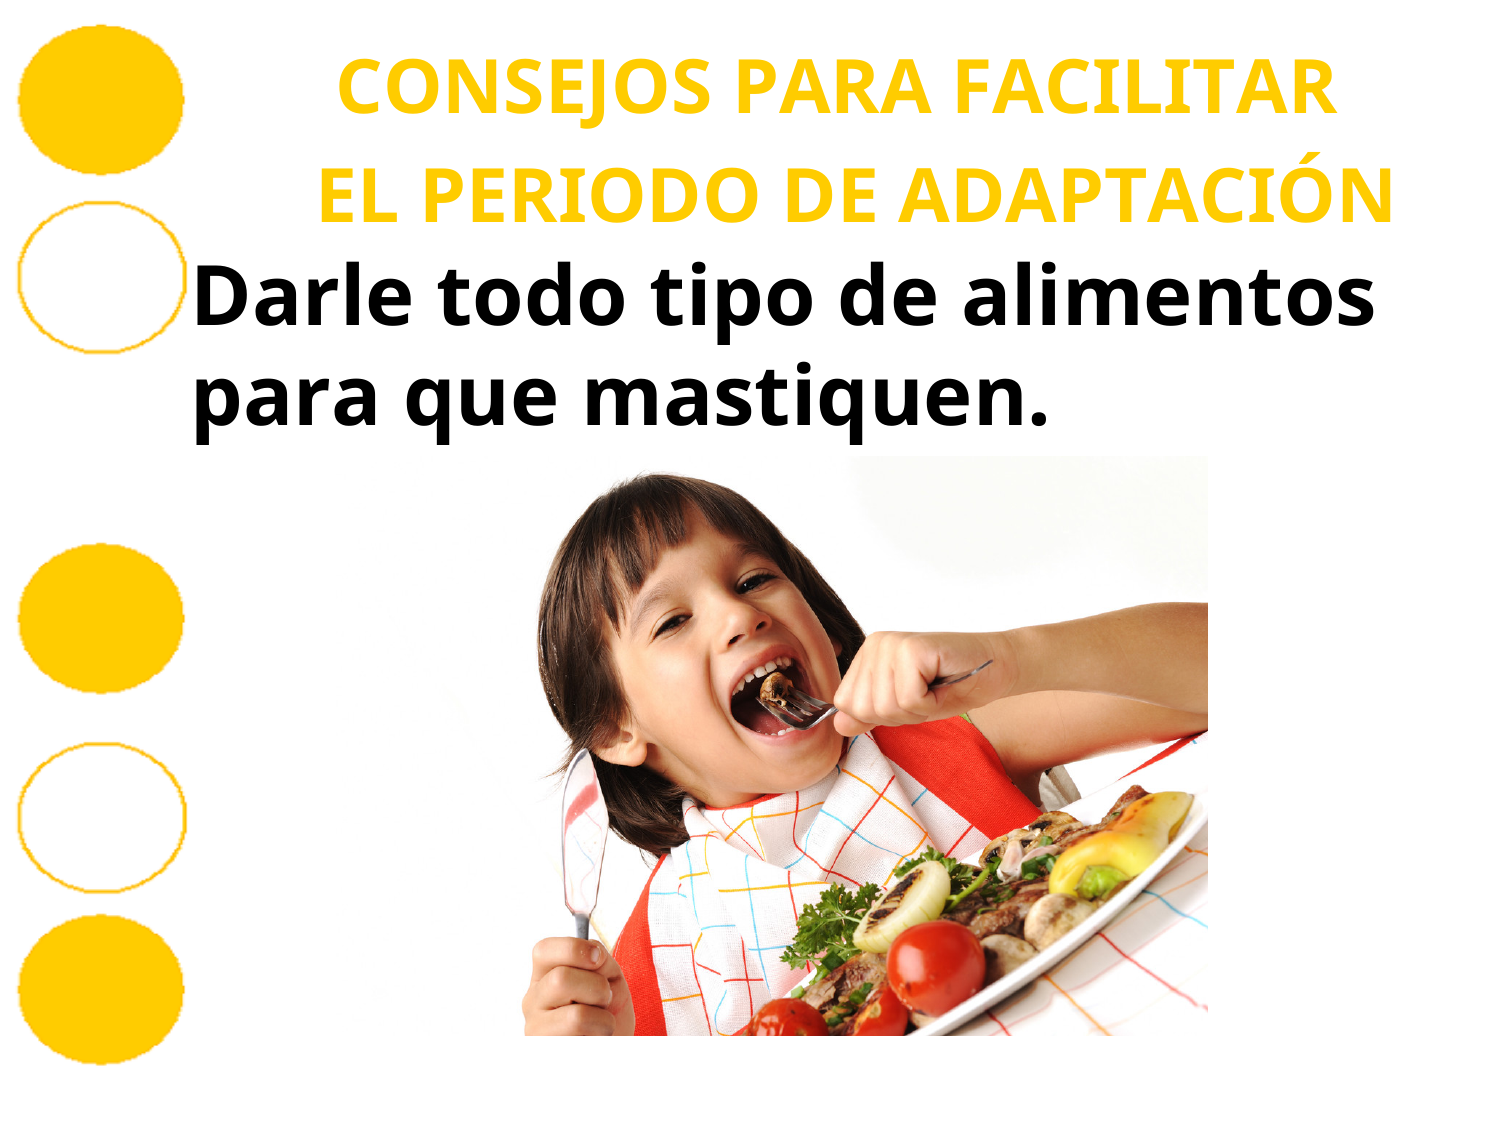

CONSEJOS PARA FACILITAR
EL PERIODO DE ADAPTACIÓN
Darle todo tipo de alimentos
para que mastiquen.